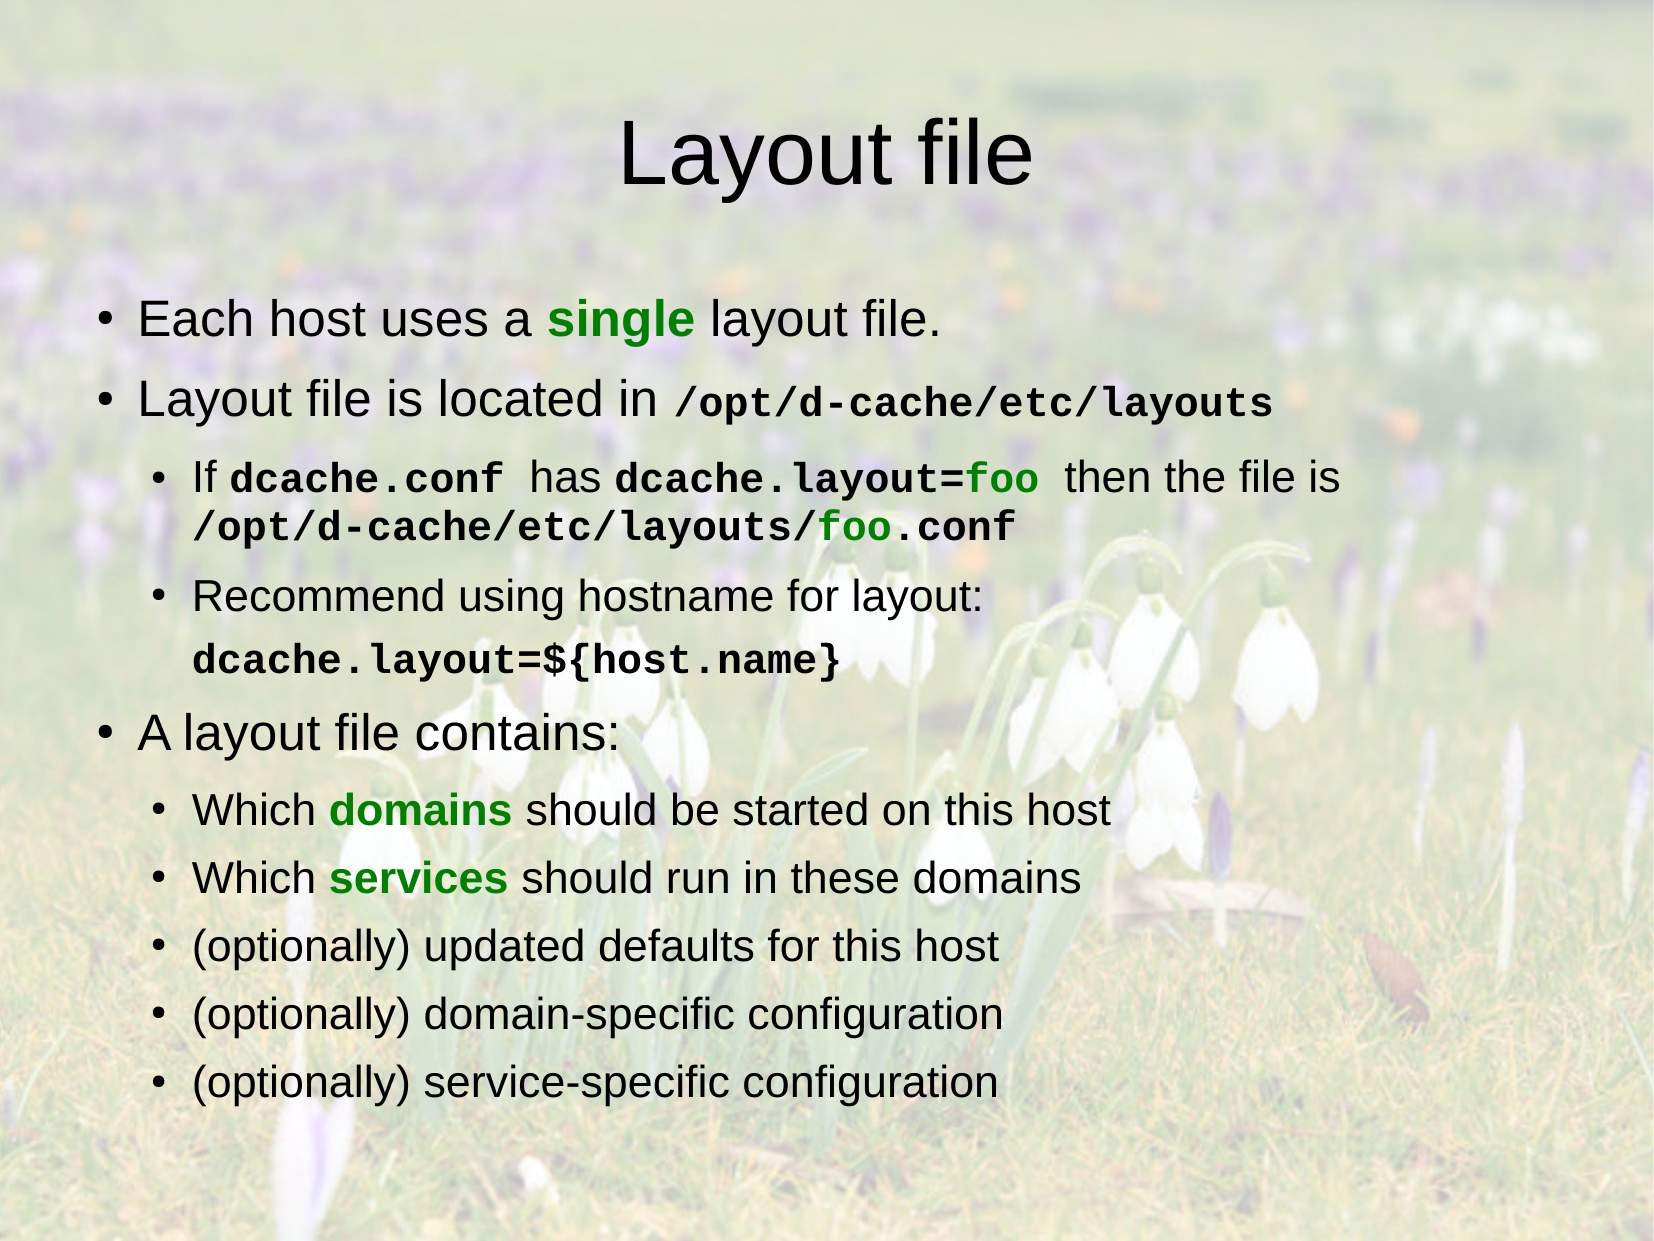

# Layout file
Each host uses a single layout file.
Layout file is located in /opt/d-cache/etc/layouts
If dcache.conf has dcache.layout=foo then the file is
/opt/d-cache/etc/layouts/foo.conf
Recommend using hostname for layout:
dcache.layout=${host.name}
A layout file contains:
Which domains should be started on this host
Which services should run in these domains
(optionally) updated defaults for this host
(optionally) domain-specific configuration
(optionally) service-specific configuration